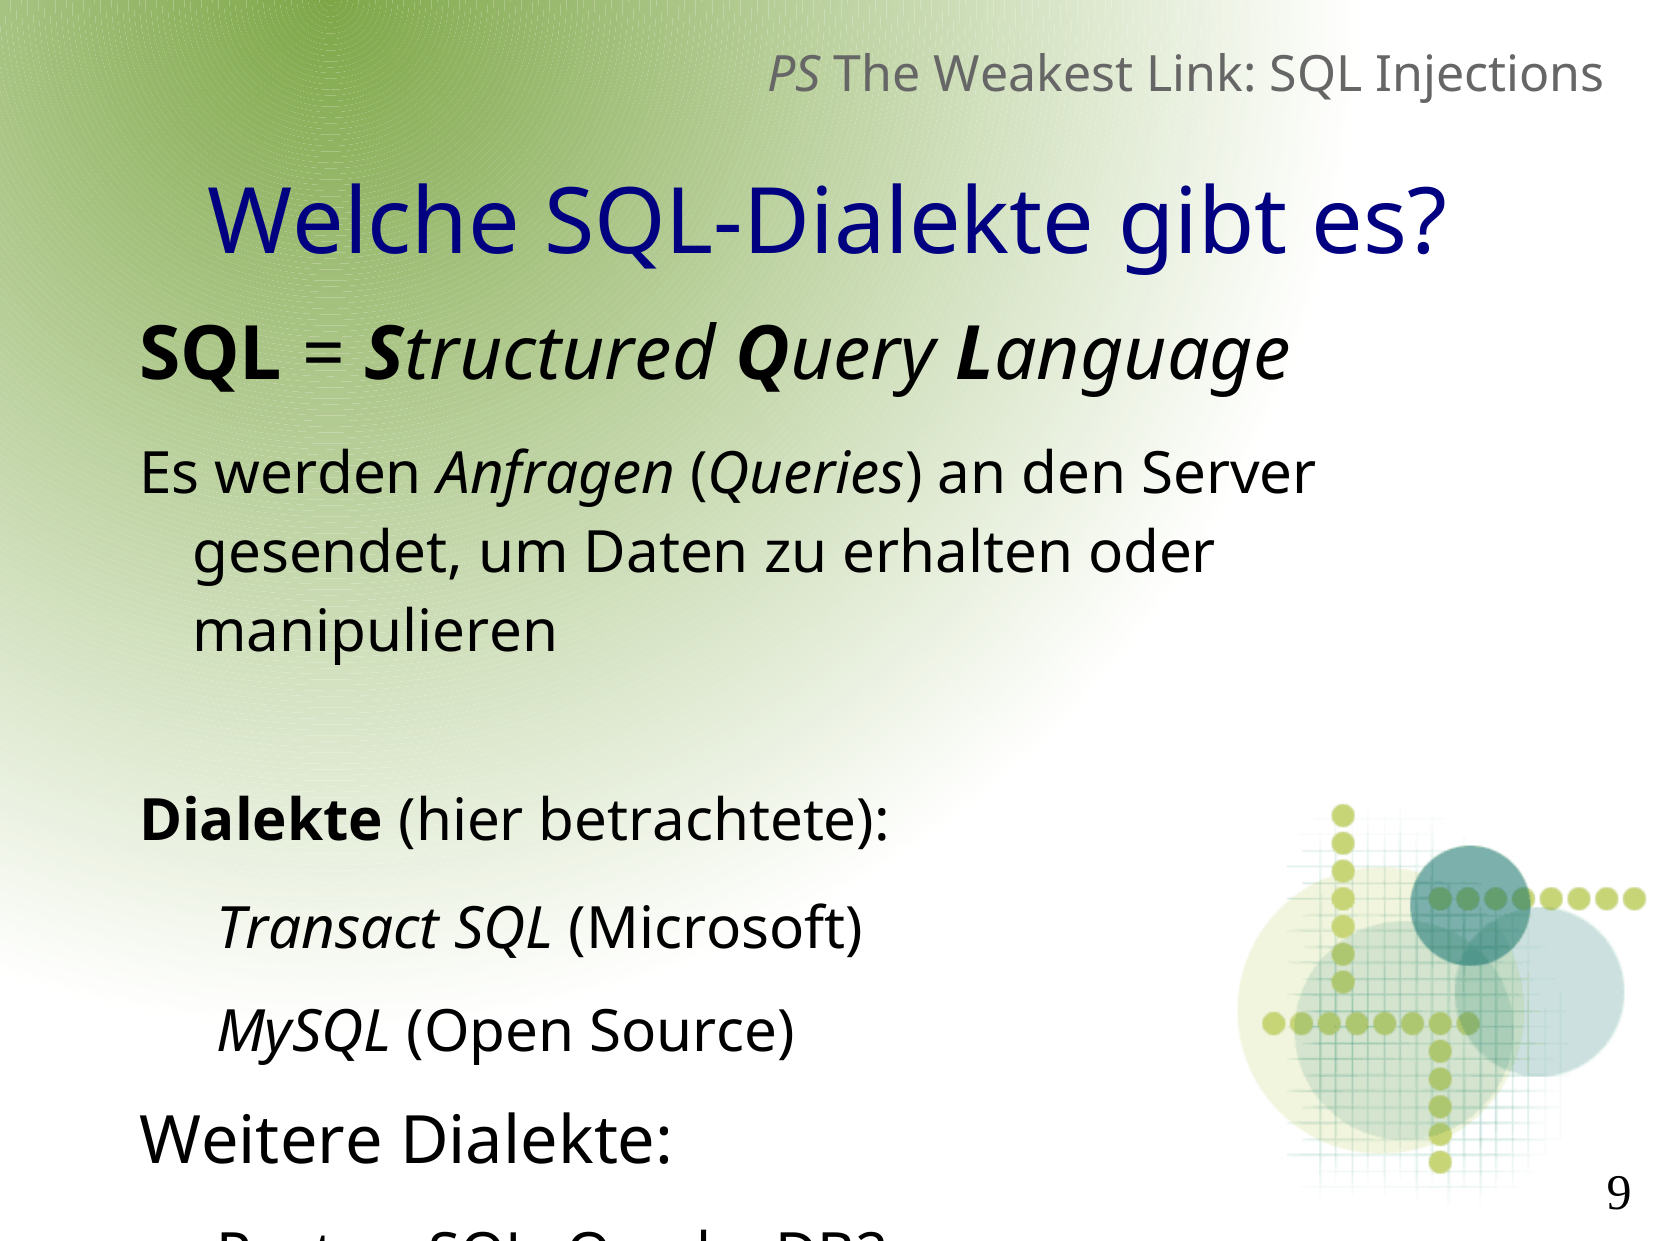

# Welche SQL-Dialekte gibt es?
SQL = Structured Query Language
Es werden Anfragen (Queries) an den Server gesendet, um Daten zu erhalten oder manipulieren
Dialekte (hier betrachtete):
Transact SQL (Microsoft)
MySQL (Open Source)
Weitere Dialekte:
PostgreSQL, Oracle, DB2, u. v. a.